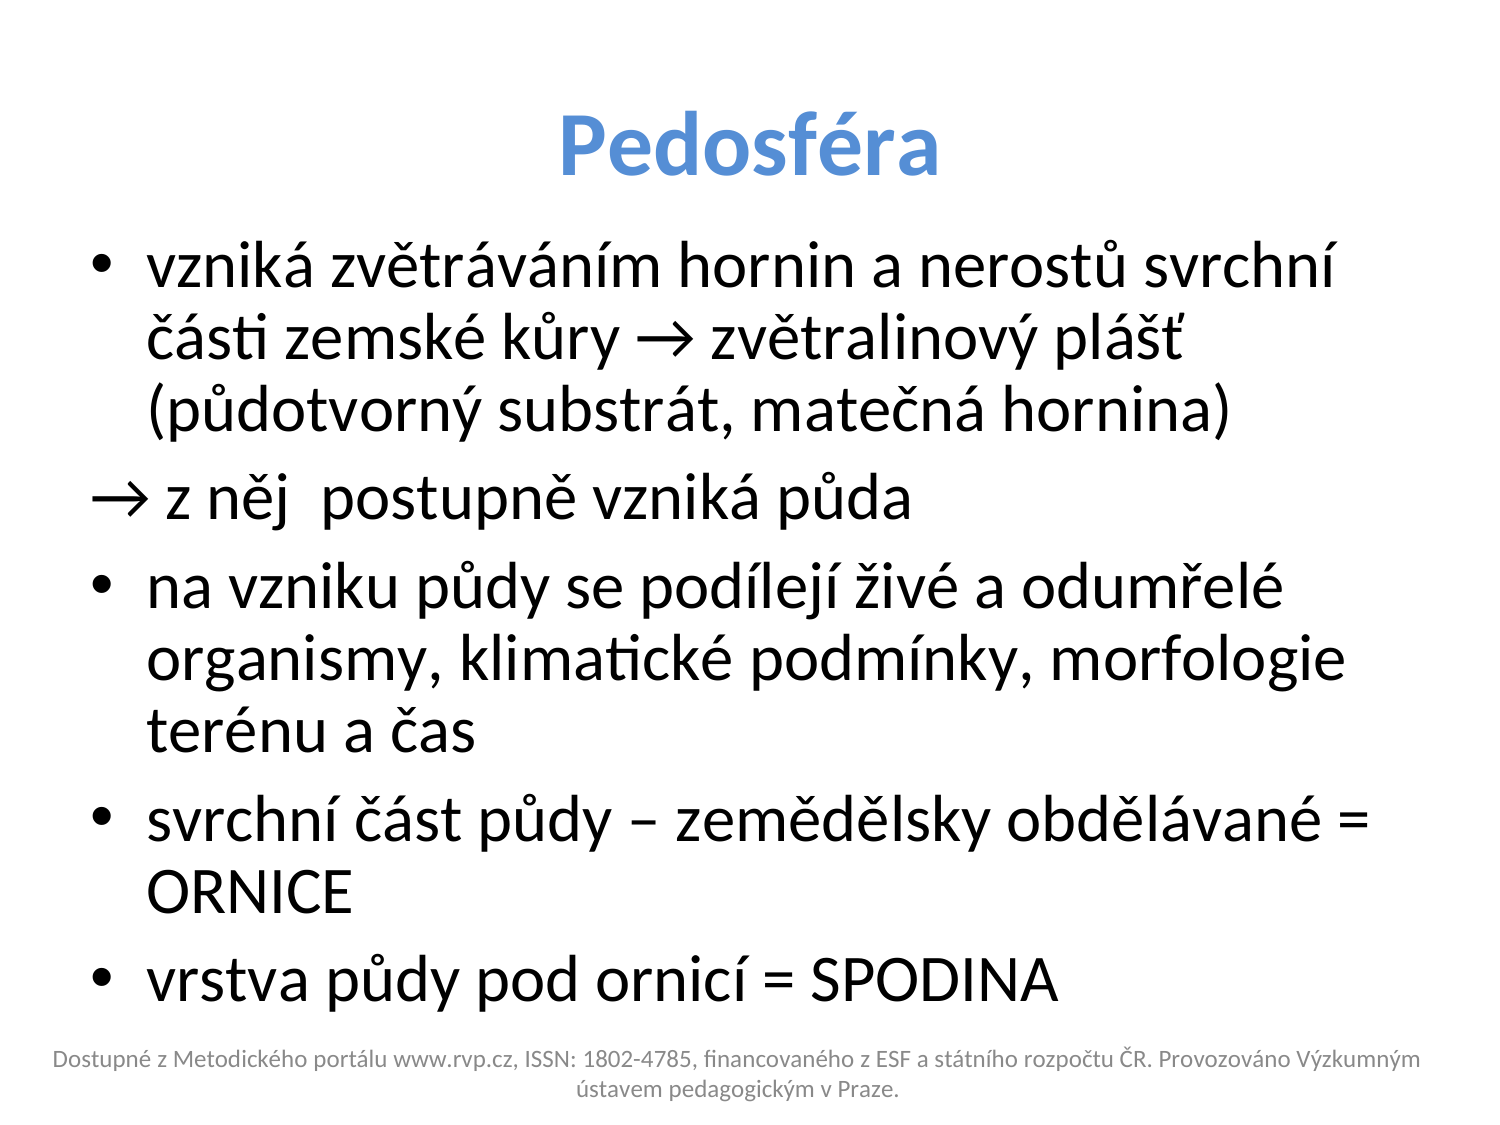

# Pedosféra
vzniká zvětráváním hornin a nerostů svrchní části zemské kůry → zvětralinový plášť (půdotvorný substrát, matečná hornina)
→ z něj postupně vzniká půda
na vzniku půdy se podílejí živé a odumřelé organismy, klimatické podmínky, morfologie terénu a čas
svrchní část půdy – zemědělsky obdělávané = ORNICE
vrstva půdy pod ornicí = SPODINA
Dostupné z Metodického portálu www.rvp.cz, ISSN: 1802-4785, financovaného z ESF a státního rozpočtu ČR. Provozováno Výzkumným ústavem pedagogickým v Praze.